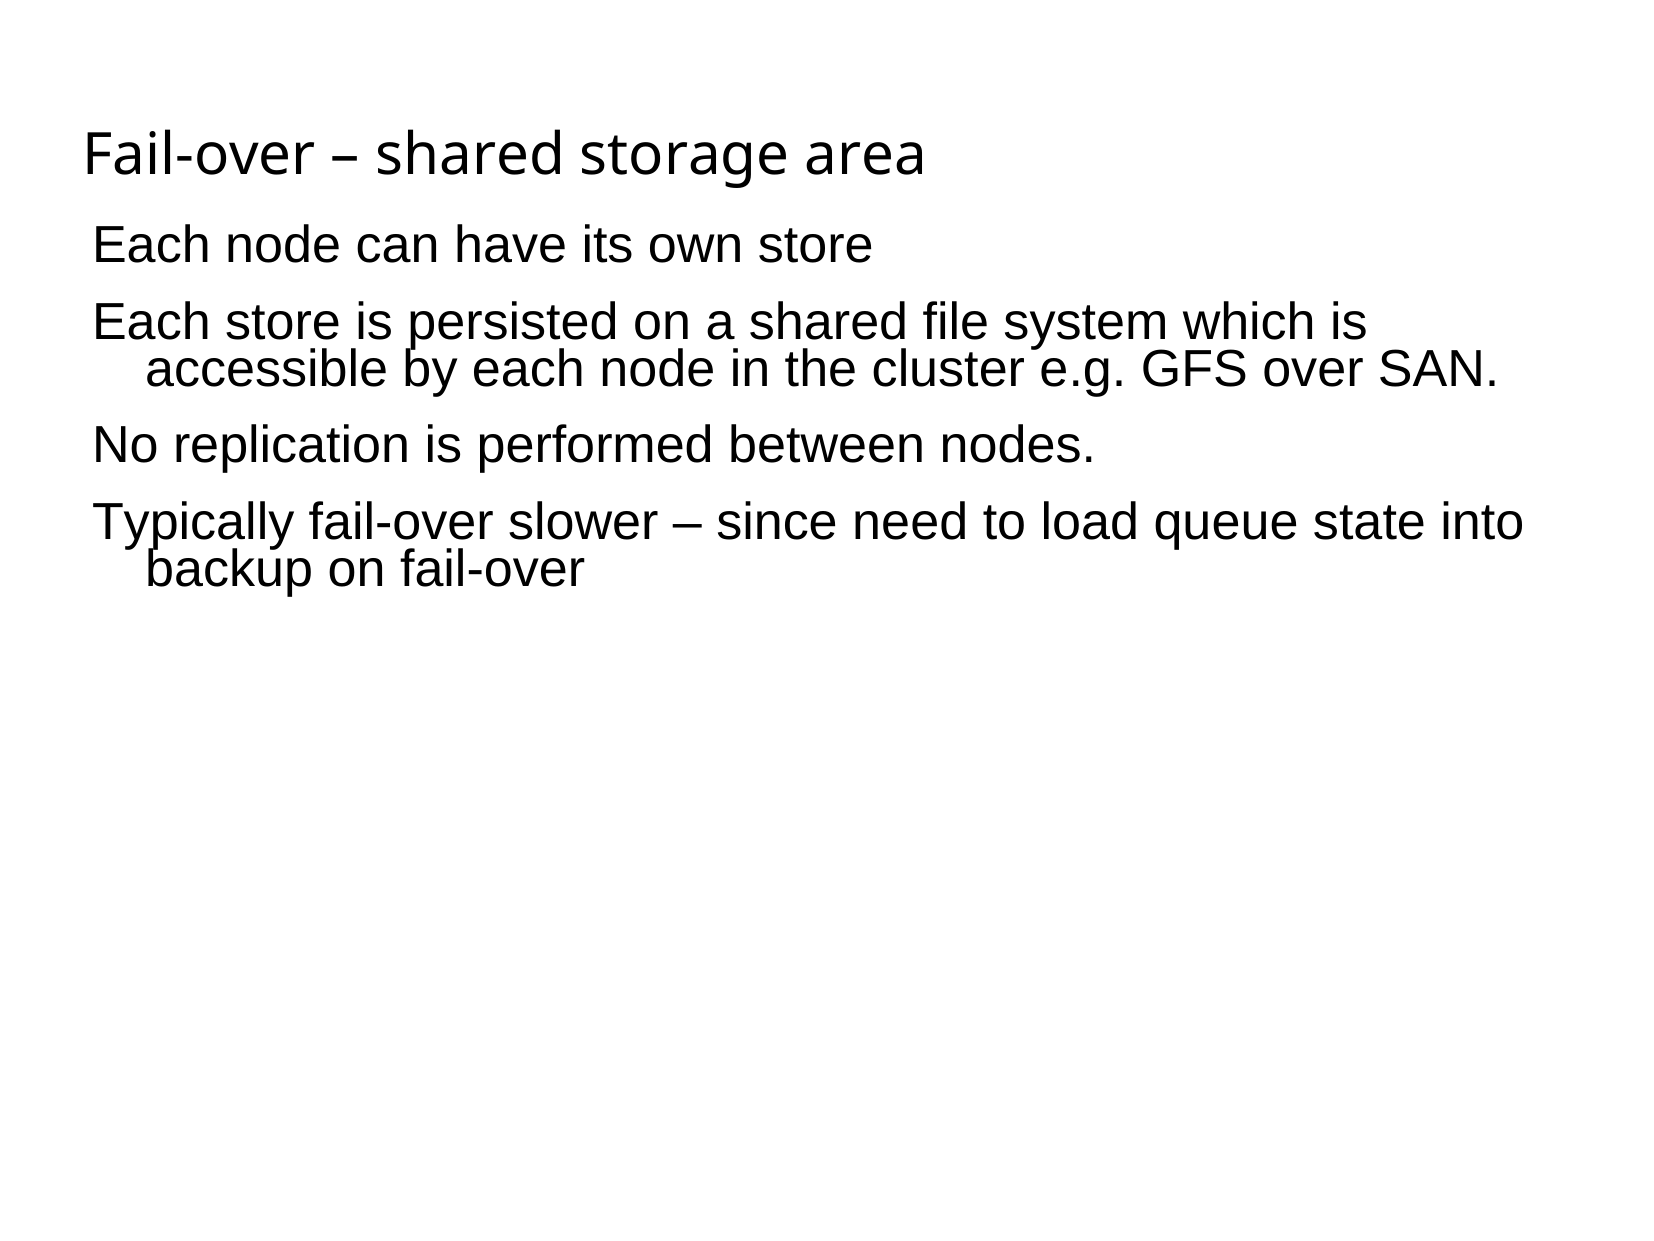

# Fail-over – shared storage area
Each node can have its own store
Each store is persisted on a shared file system which is accessible by each node in the cluster e.g. GFS over SAN.
No replication is performed between nodes.
Typically fail-over slower – since need to load queue state into backup on fail-over